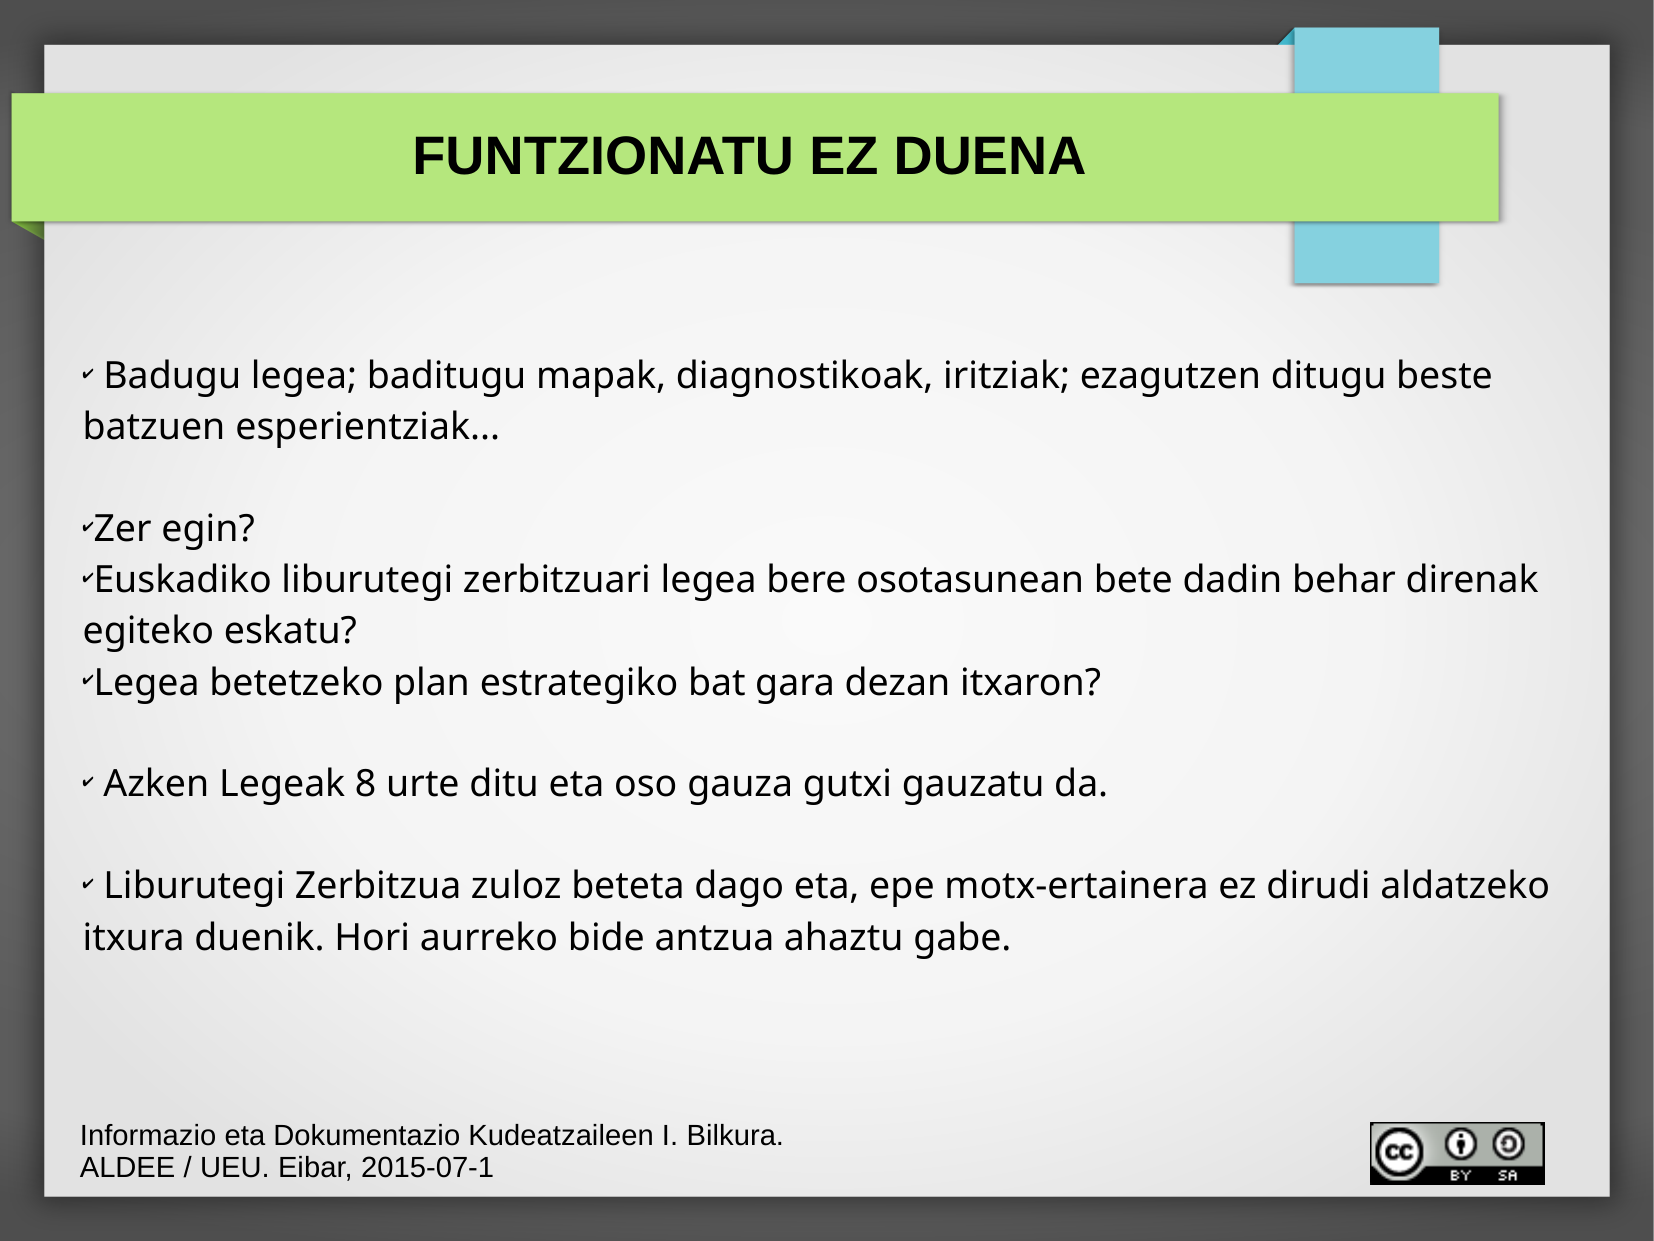

FUNTZIONATU EZ DUENA
# Badugu legea; baditugu mapak, diagnostikoak, iritziak; ezagutzen ditugu beste batzuen esperientziak...
Zer egin?
Euskadiko liburutegi zerbitzuari legea bere osotasunean bete dadin behar direnak egiteko eskatu?
Legea betetzeko plan estrategiko bat gara dezan itxaron?
 Azken Legeak 8 urte ditu eta oso gauza gutxi gauzatu da.
 Liburutegi Zerbitzua zuloz beteta dago eta, epe motx-ertainera ez dirudi aldatzeko itxura duenik. Hori aurreko bide antzua ahaztu gabe.
Informazio eta Dokumentazio Kudeatzaileen I. Bilkura.
ALDEE / UEU. Eibar, 2015-07-1